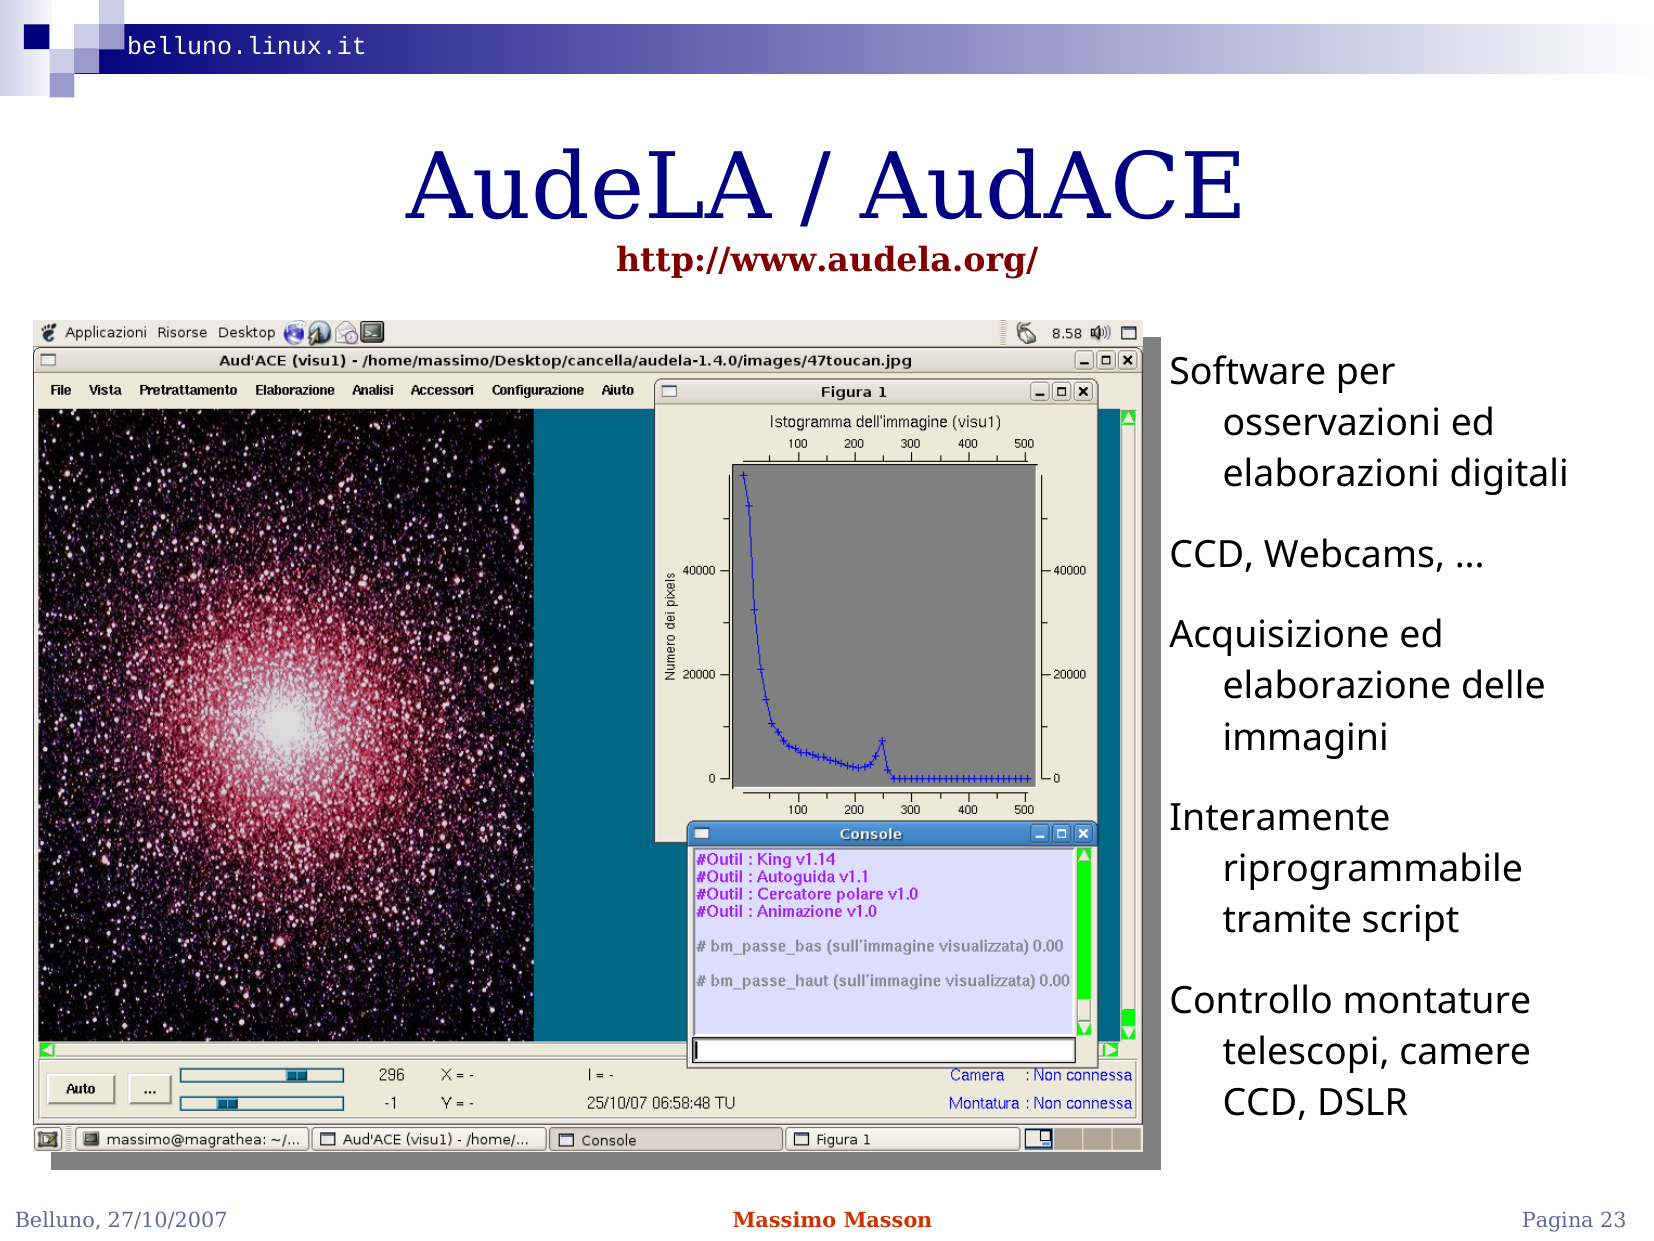

# AudeLA / AudACE http://www.audela.org/
Software per osservazioni ed elaborazioni digitali
CCD, Webcams, ...
Acquisizione ed elaborazione delle immagini
Interamente riprogrammabile tramite script
Controllo montature telescopi, camere CCD, DSLR